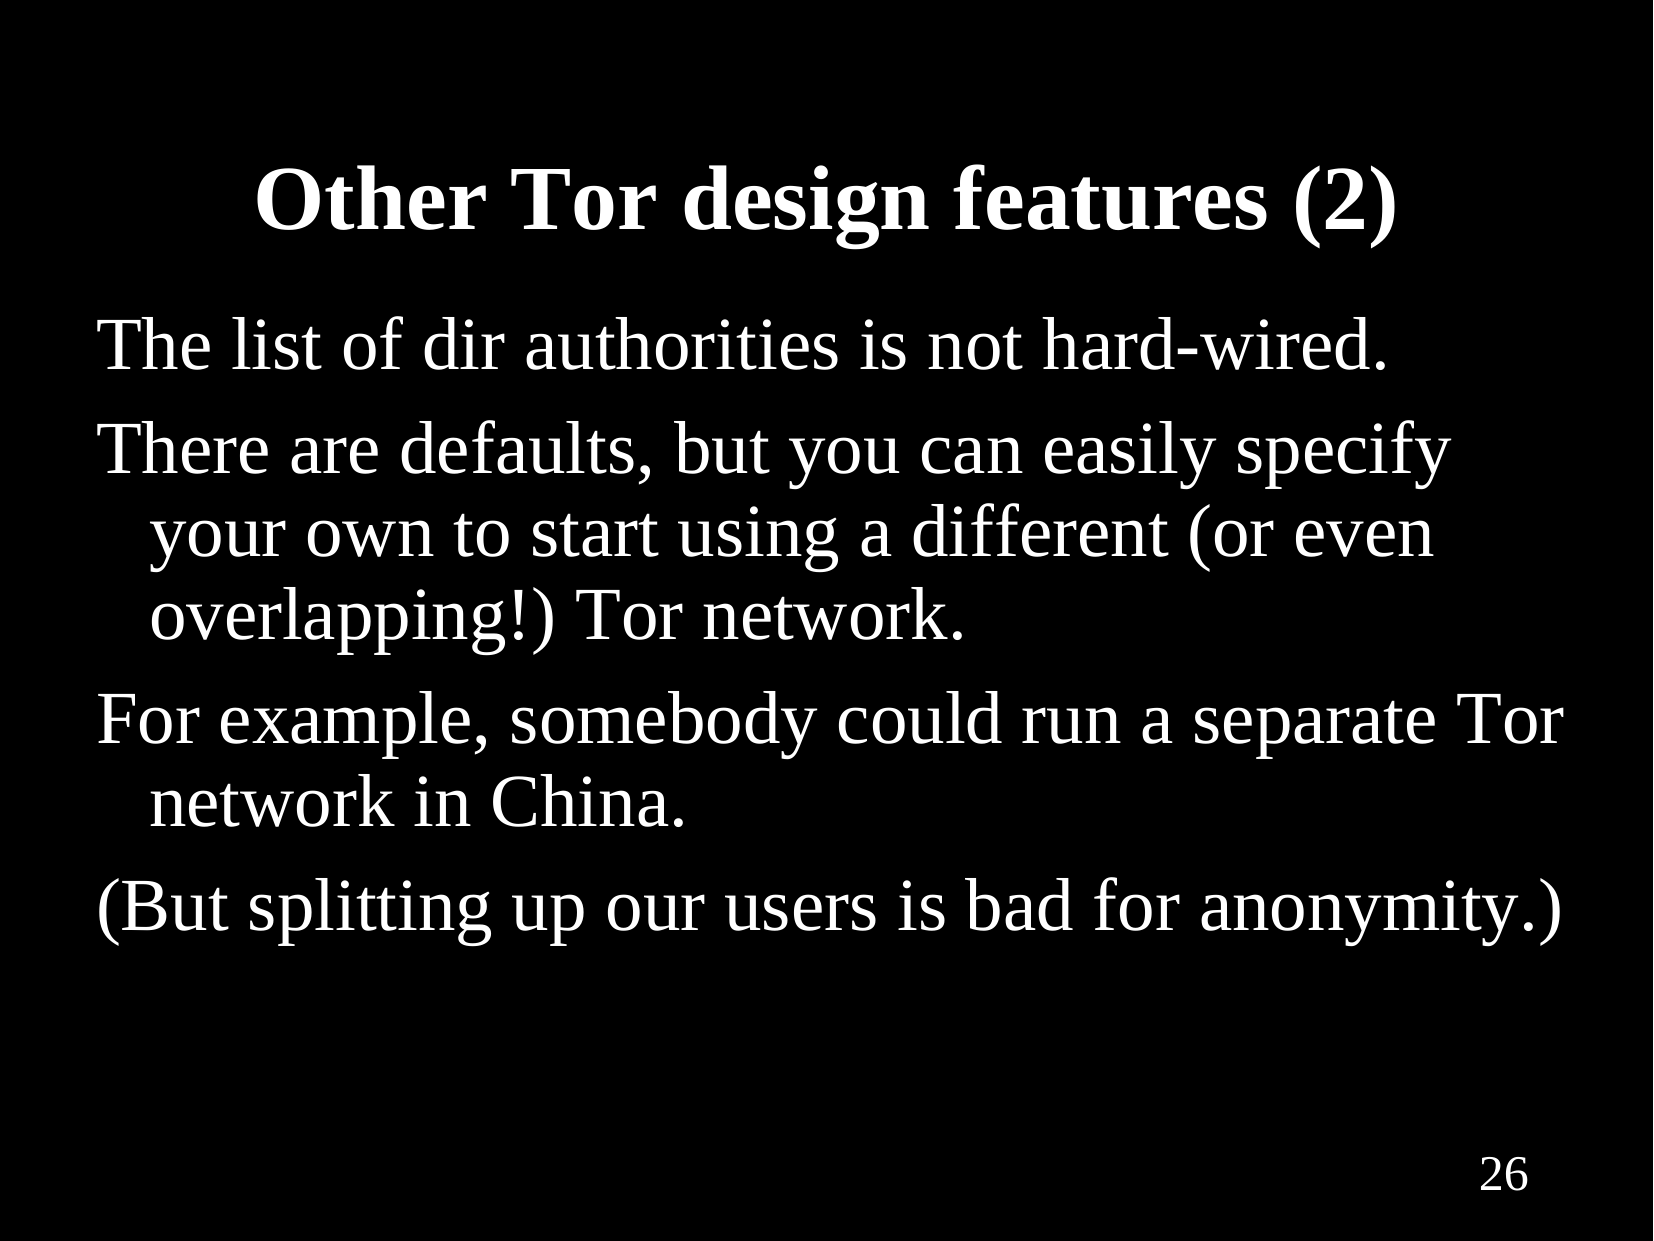

# Other Tor design features (2)
The list of dir authorities is not hard-wired.
There are defaults, but you can easily specify your own to start using a different (or even overlapping!) Tor network.
For example, somebody could run a separate Tor network in China.
(But splitting up our users is bad for anonymity.)